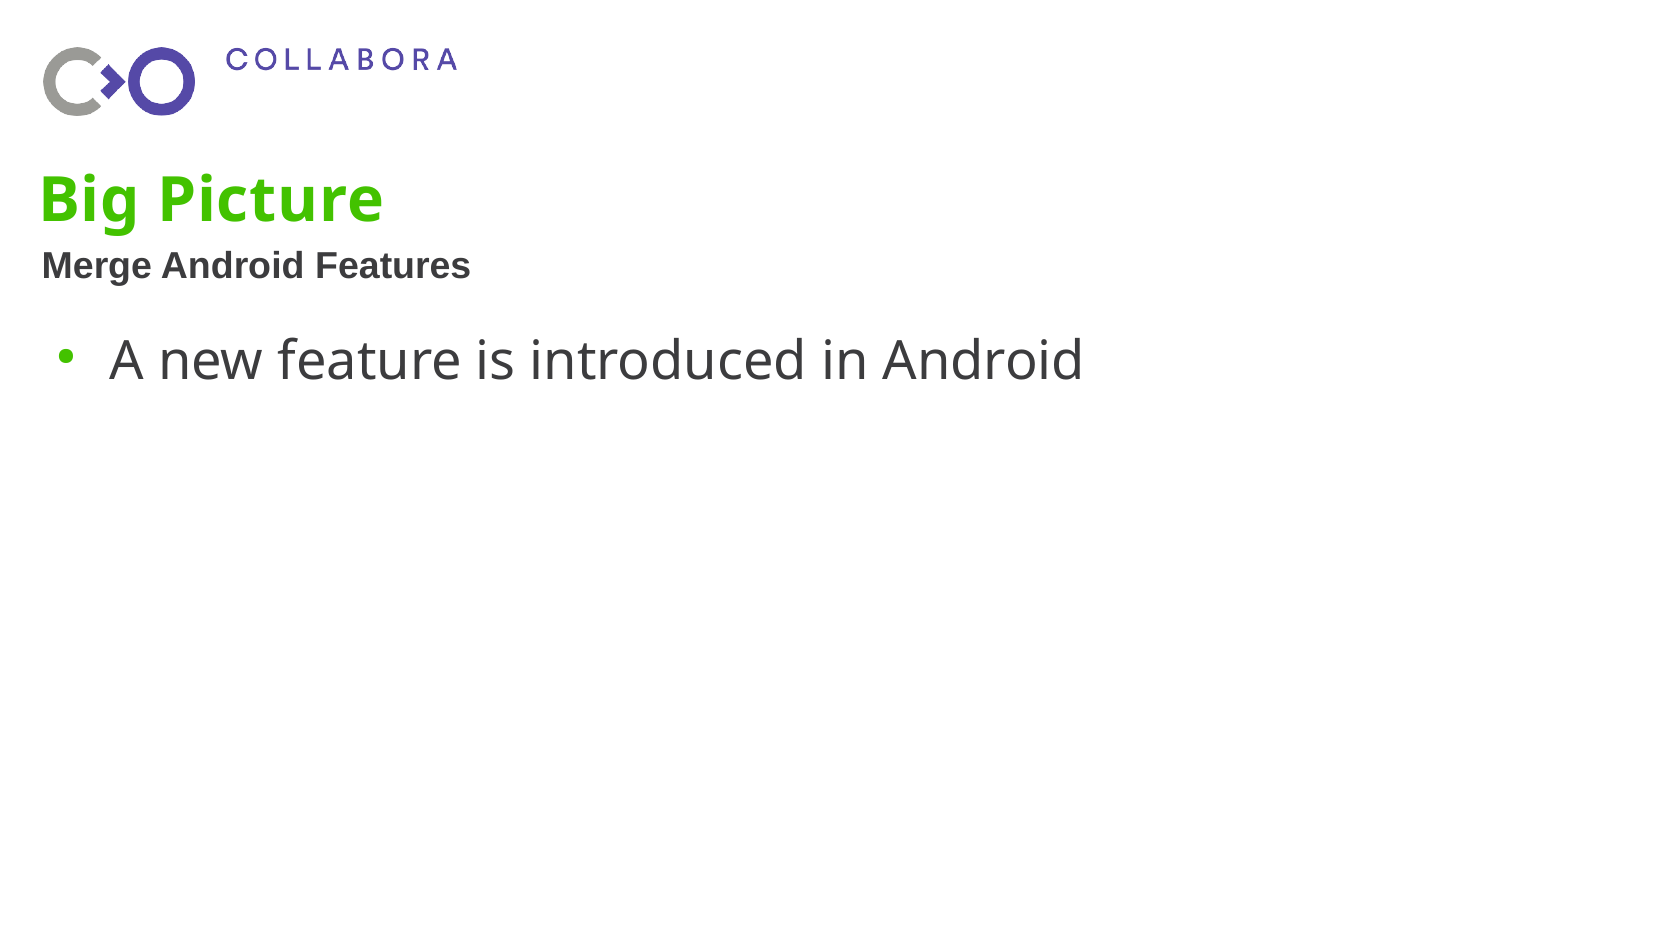

# Big Picture
Merge Android Features
A new feature is introduced in Android